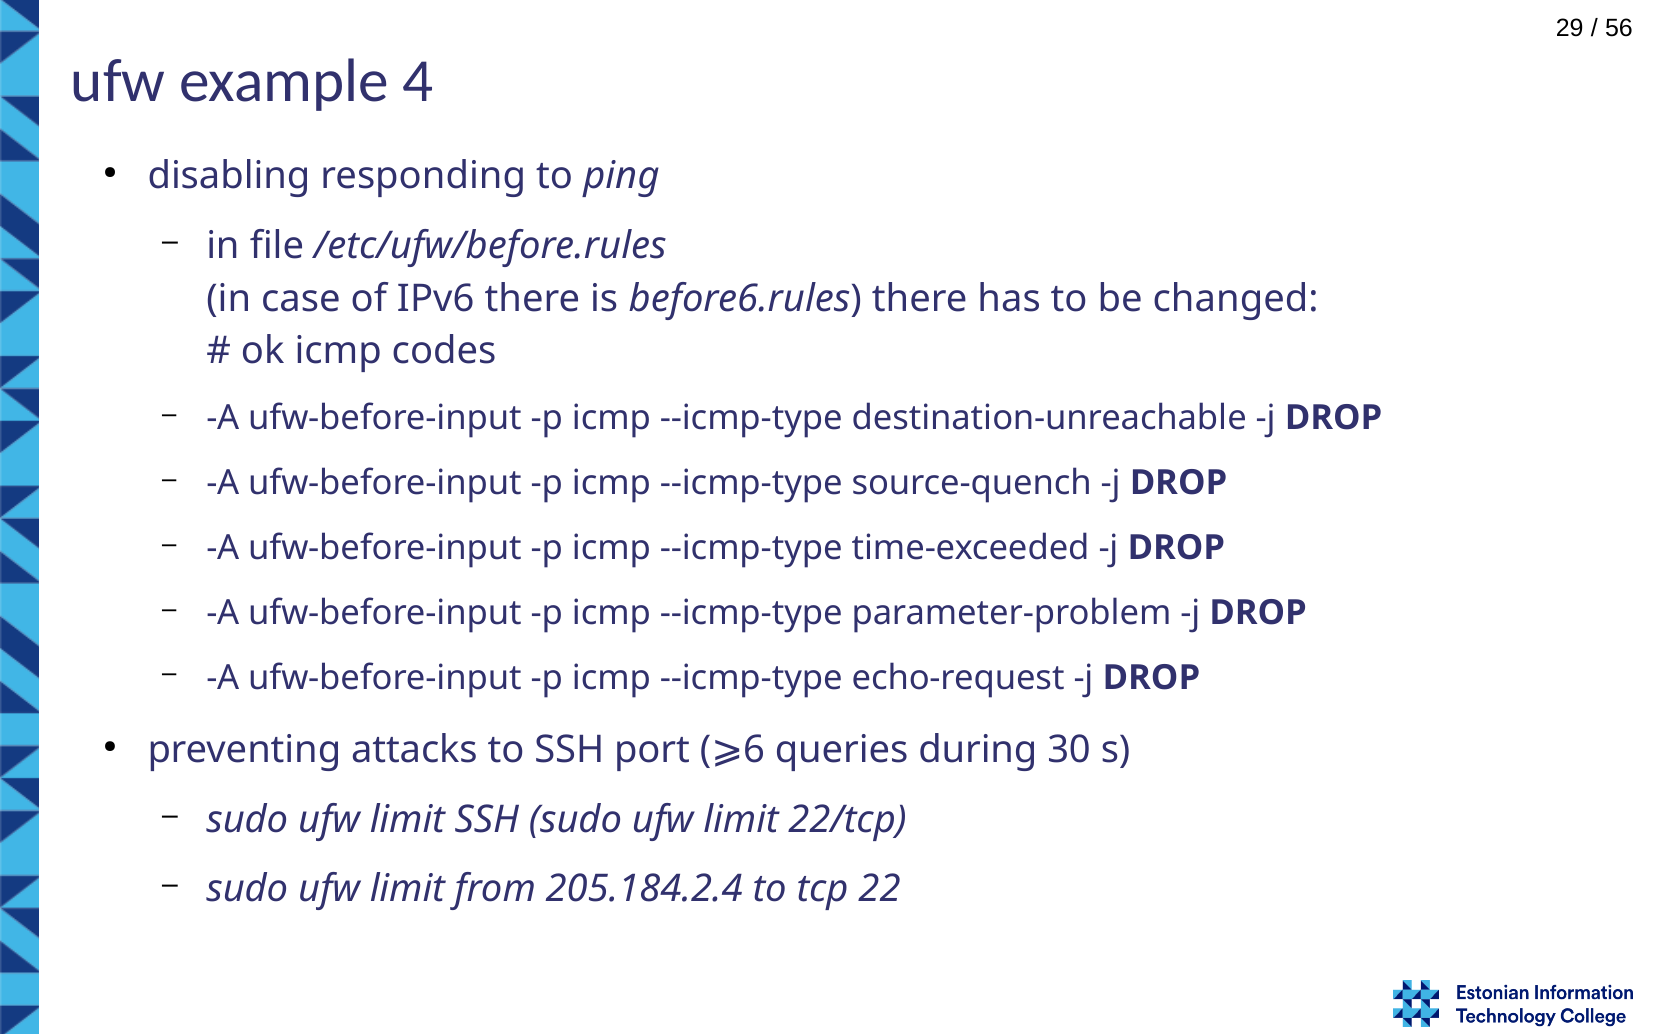

# ufw example 4
disabling responding to ping
in file /etc/ufw/before.rules
(in case of IPv6 there is before6.rules) there has to be changed:
# ok icmp codes
-A ufw-before-input -p icmp --icmp-type destination-unreachable -j DROP
-A ufw-before-input -p icmp --icmp-type source-quench -j DROP
-A ufw-before-input -p icmp --icmp-type time-exceeded -j DROP
-A ufw-before-input -p icmp --icmp-type parameter-problem -j DROP
-A ufw-before-input -p icmp --icmp-type echo-request -j DROP
preventing attacks to SSH port (⩾6 queries during 30 s)
sudo ufw limit SSH (sudo ufw limit 22/tcp)
sudo ufw limit from 205.184.2.4 to tcp 22